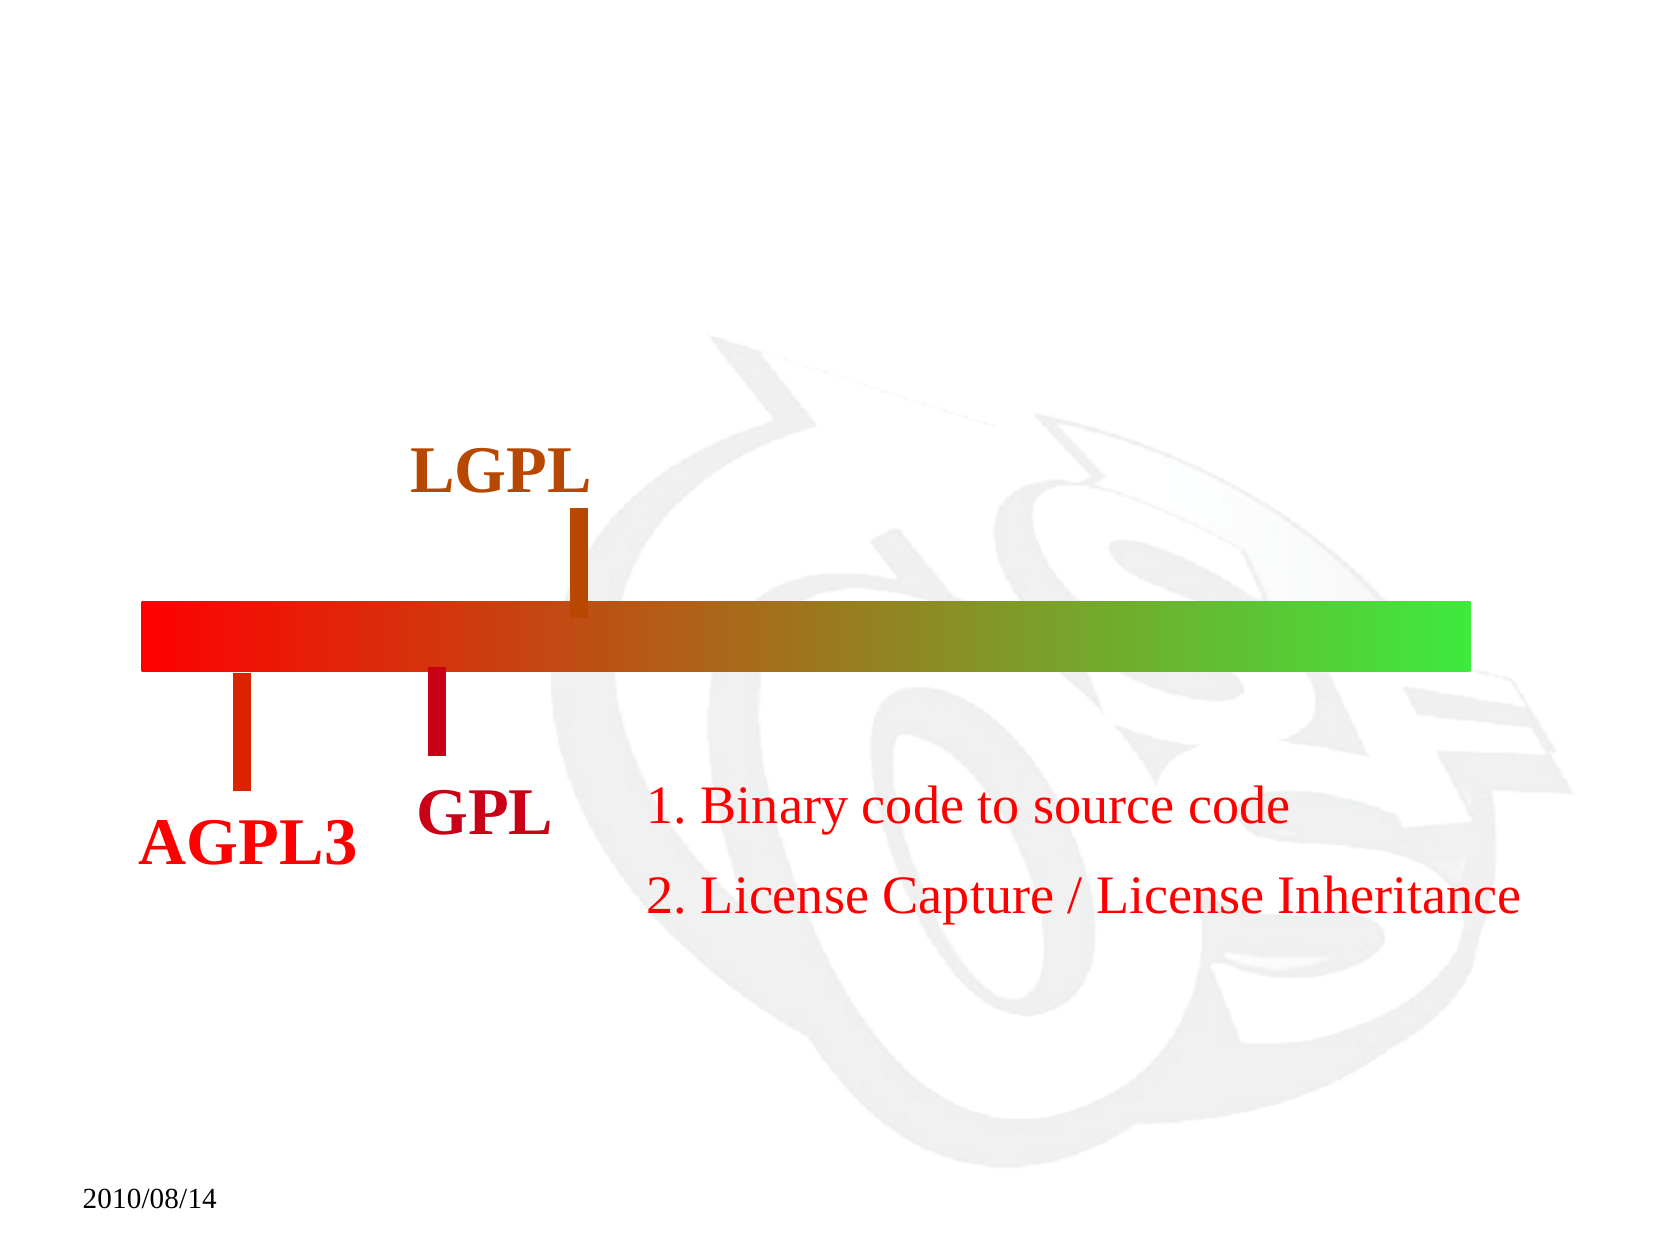

LGPL
1. Binary code to source code
2. License Capture / License Inheritance
GPL
AGPL3
2010/08/14